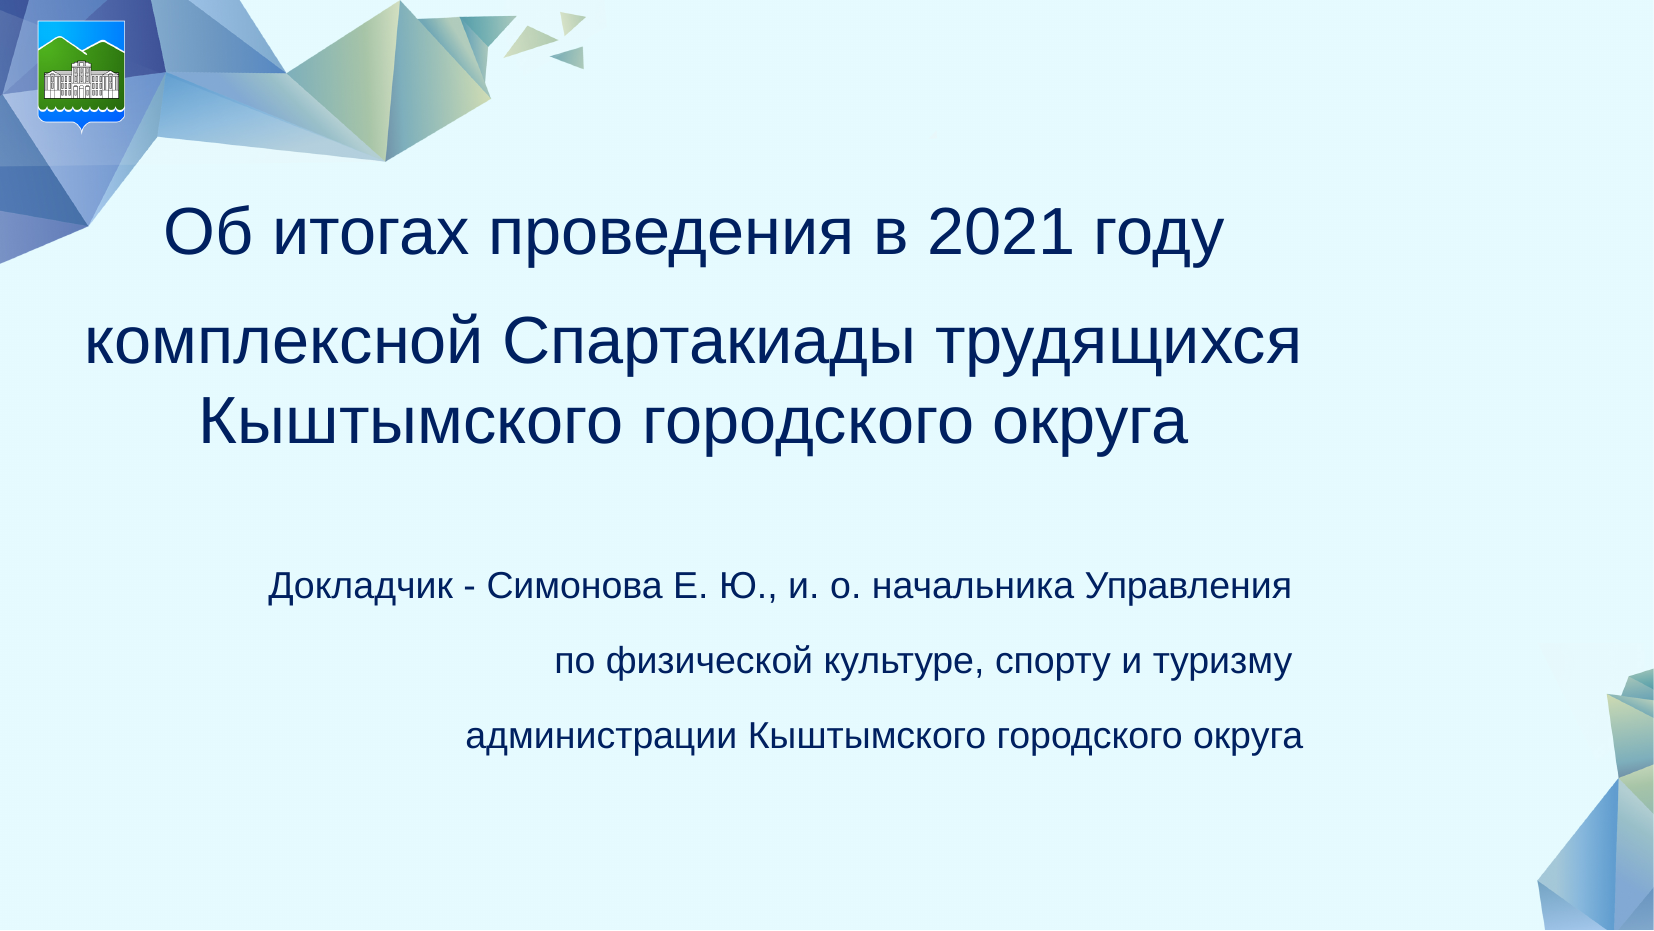

# Об итогах проведения в 2021 году
комплексной Спартакиады трудящихся Кыштымского городского округа
Докладчик - Симонова Е. Ю., и. о. начальника Управления
по физической культуре, спорту и туризму
администрации Кыштымского городского округа